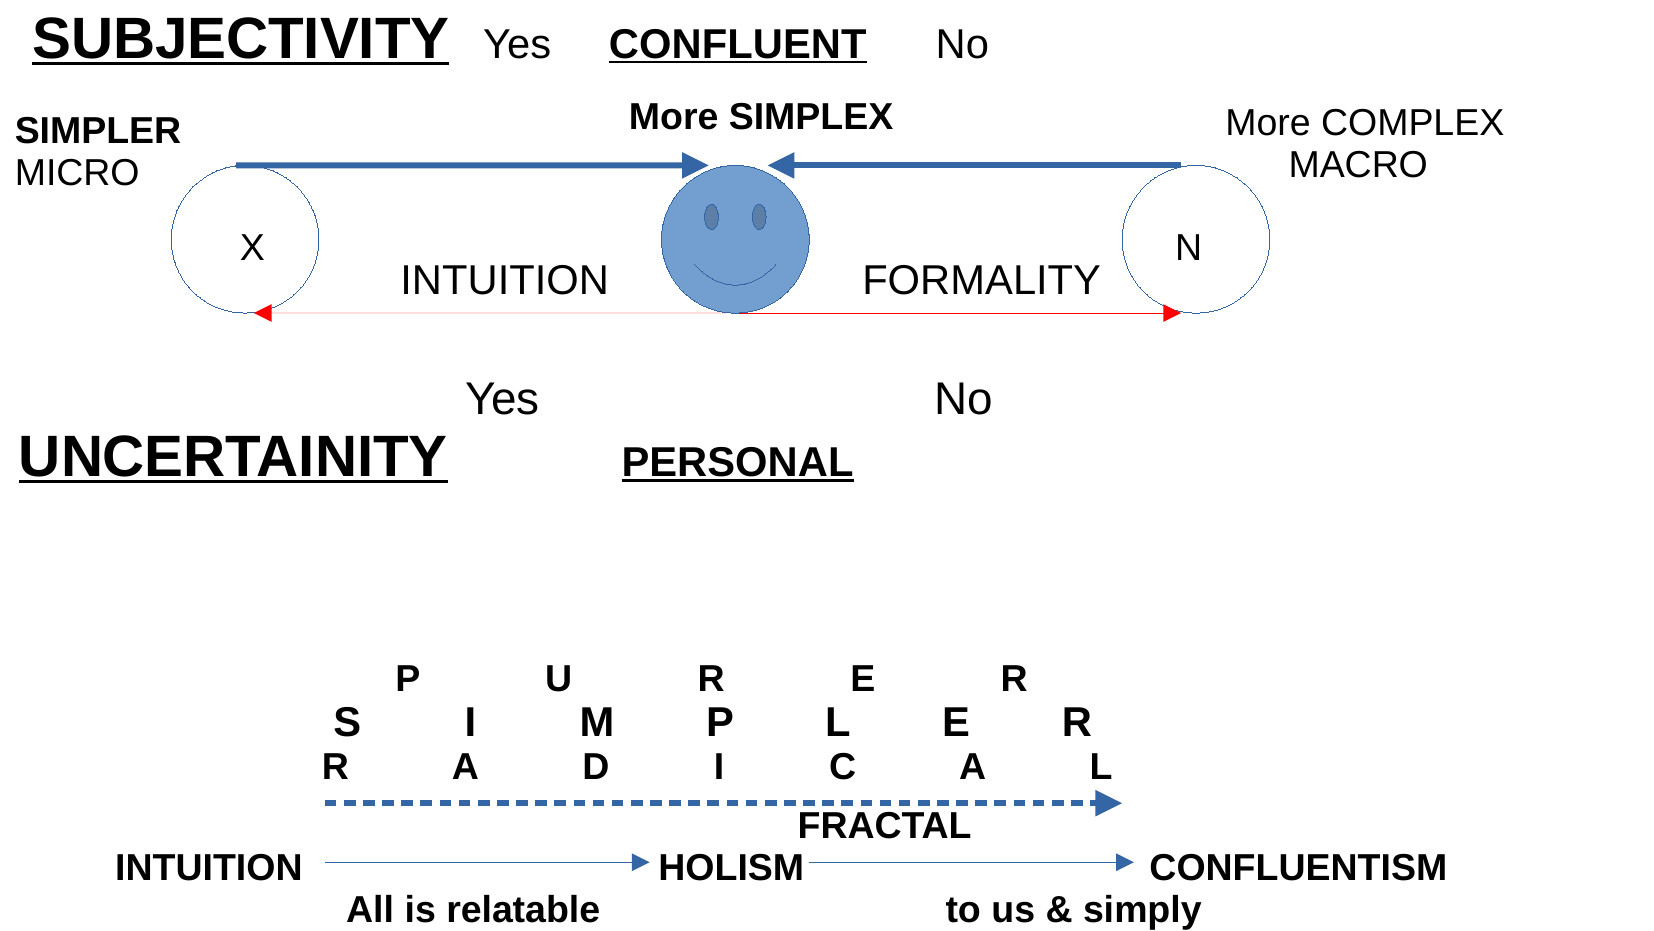

SUBJECTIVITY Yes CONFLUENT No
 INTUITION FORMALITY
SIMPLER
MICRO
More SIMPLEX
More COMPLEX
 MACRO
 X N
 Yes No
UNCERTAINITY PERSONAL
 P U R E R
 S I M P L E R
R A D I C A L
 FRACTAL
INTUITION HOLISM CONFLUENTISM
 All is relatable to us & simply